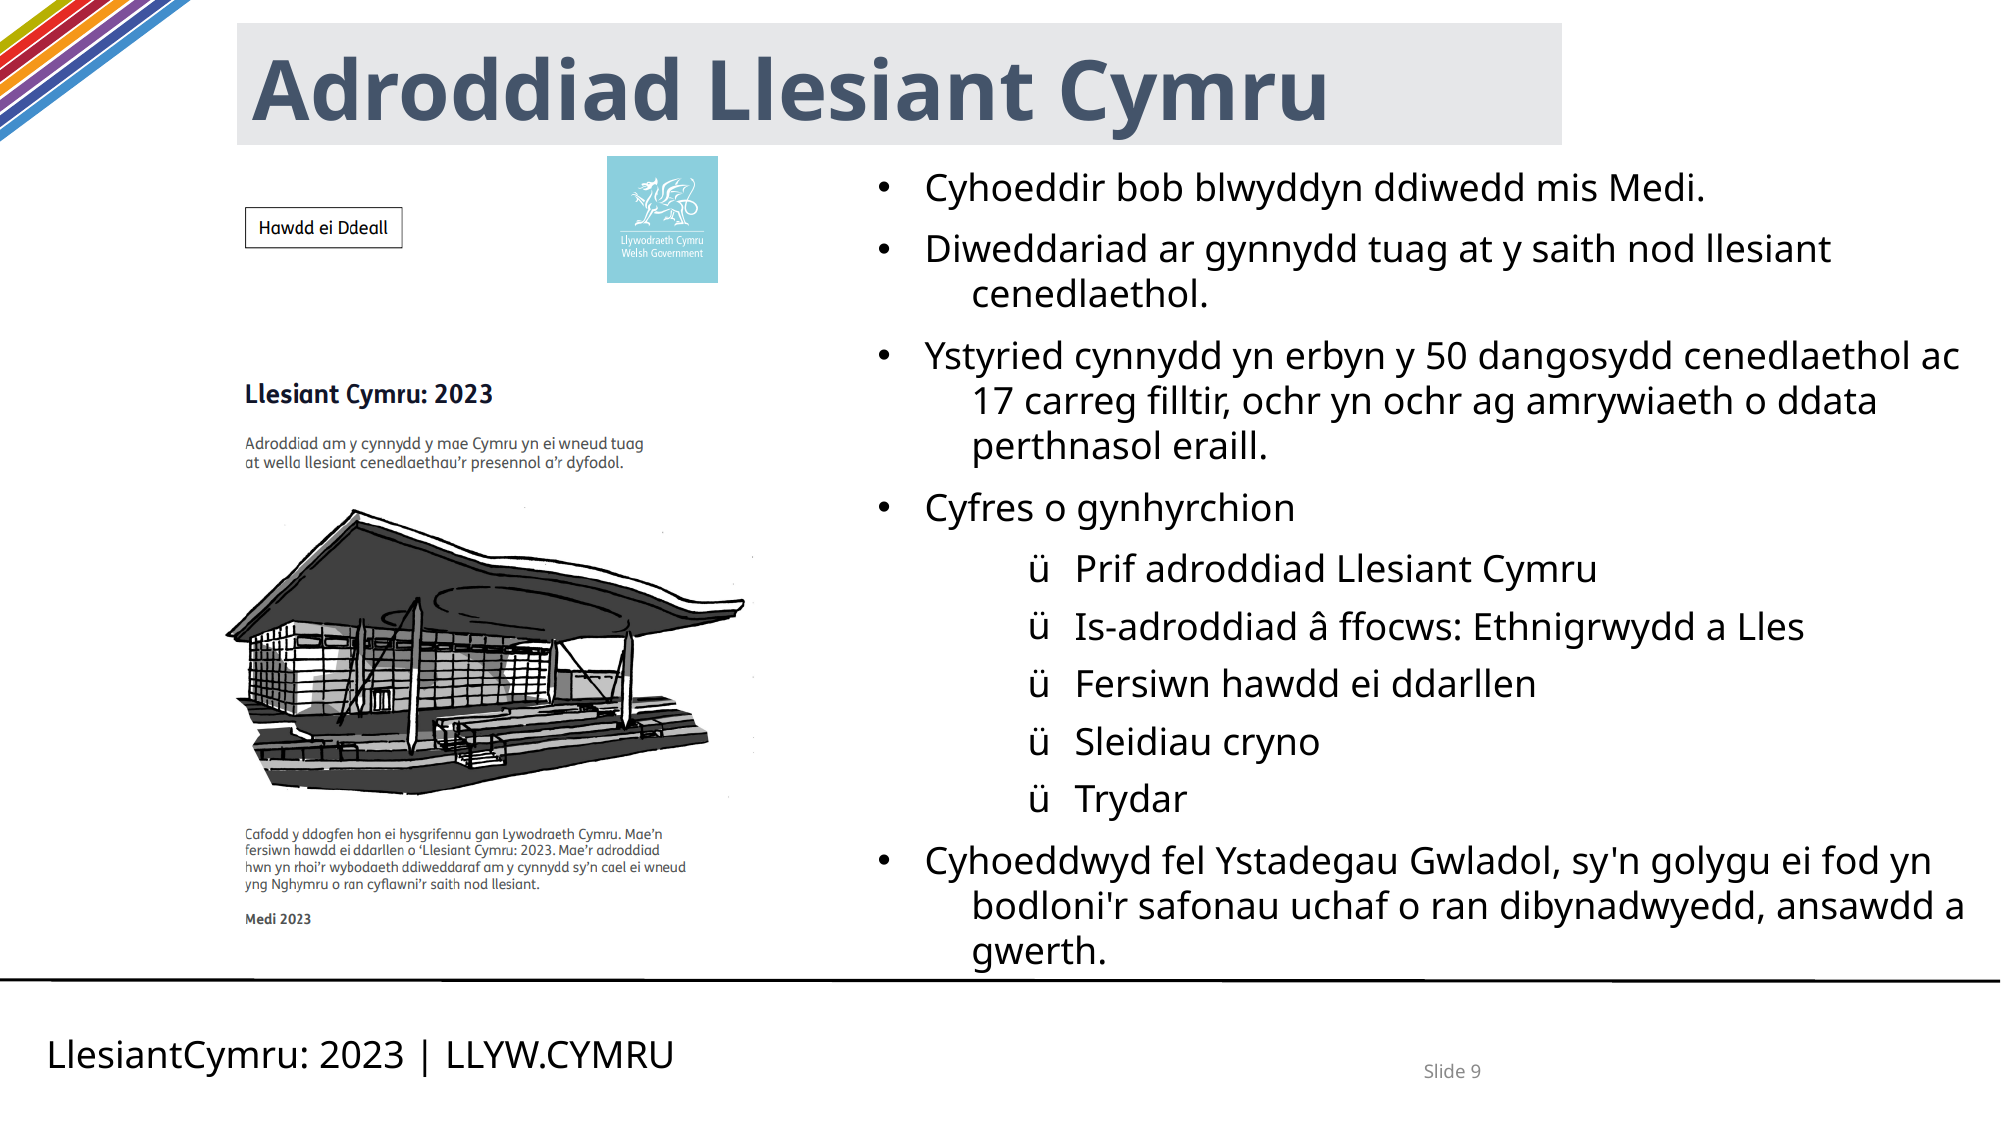

two proposals on digital inclusion and sustainable travel.
Adroddiad Llesiant Cymru
Cyhoeddir bob blwyddyn ddiwedd mis Medi.
Diweddariad ar gynnydd tuag at y saith nod llesiant cenedlaethol.
Ystyried cynnydd yn erbyn y 50 dangosydd cenedlaethol ac 17 carreg filltir, ochr yn ochr ag amrywiaeth o ddata perthnasol eraill.
Cyfres o gynhyrchion
Prif adroddiad Llesiant Cymru
Is-adroddiad â ffocws: Ethnigrwydd a Lles
Fersiwn hawdd ei ddarllen
Sleidiau cryno
Trydar
Cyhoeddwyd fel Ystadegau Gwladol, sy'n golygu ei fod yn bodloni'r safonau uchaf o ran dibynadwyedd, ansawdd a gwerth.
LlesiantCymru: 2023 | LLYW.CYMRU